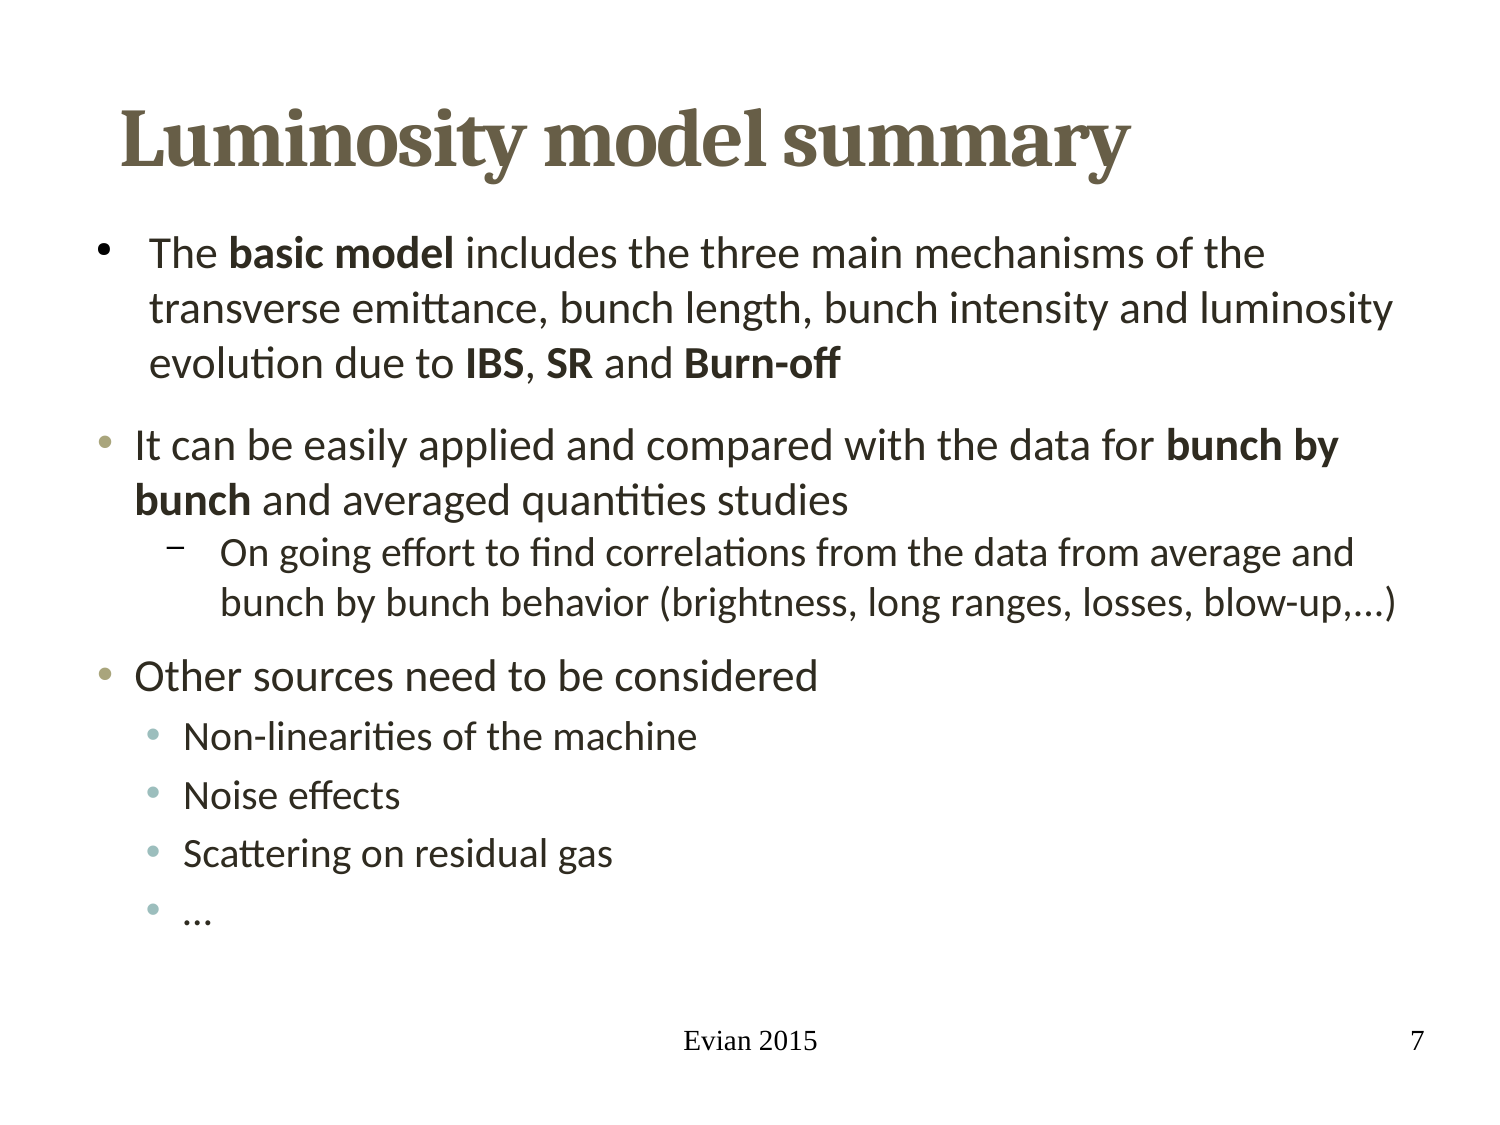

# Luminosity model summary
The basic model includes the three main mechanisms of the transverse emittance, bunch length, bunch intensity and luminosity evolution due to IBS, SR and Burn-off
It can be easily applied and compared with the data for bunch by bunch and averaged quantities studies
On going effort to find correlations from the data from average and bunch by bunch behavior (brightness, long ranges, losses, blow-up,...)
Other sources need to be considered
Non-linearities of the machine
Noise effects
Scattering on residual gas
…
Evian 2015
7